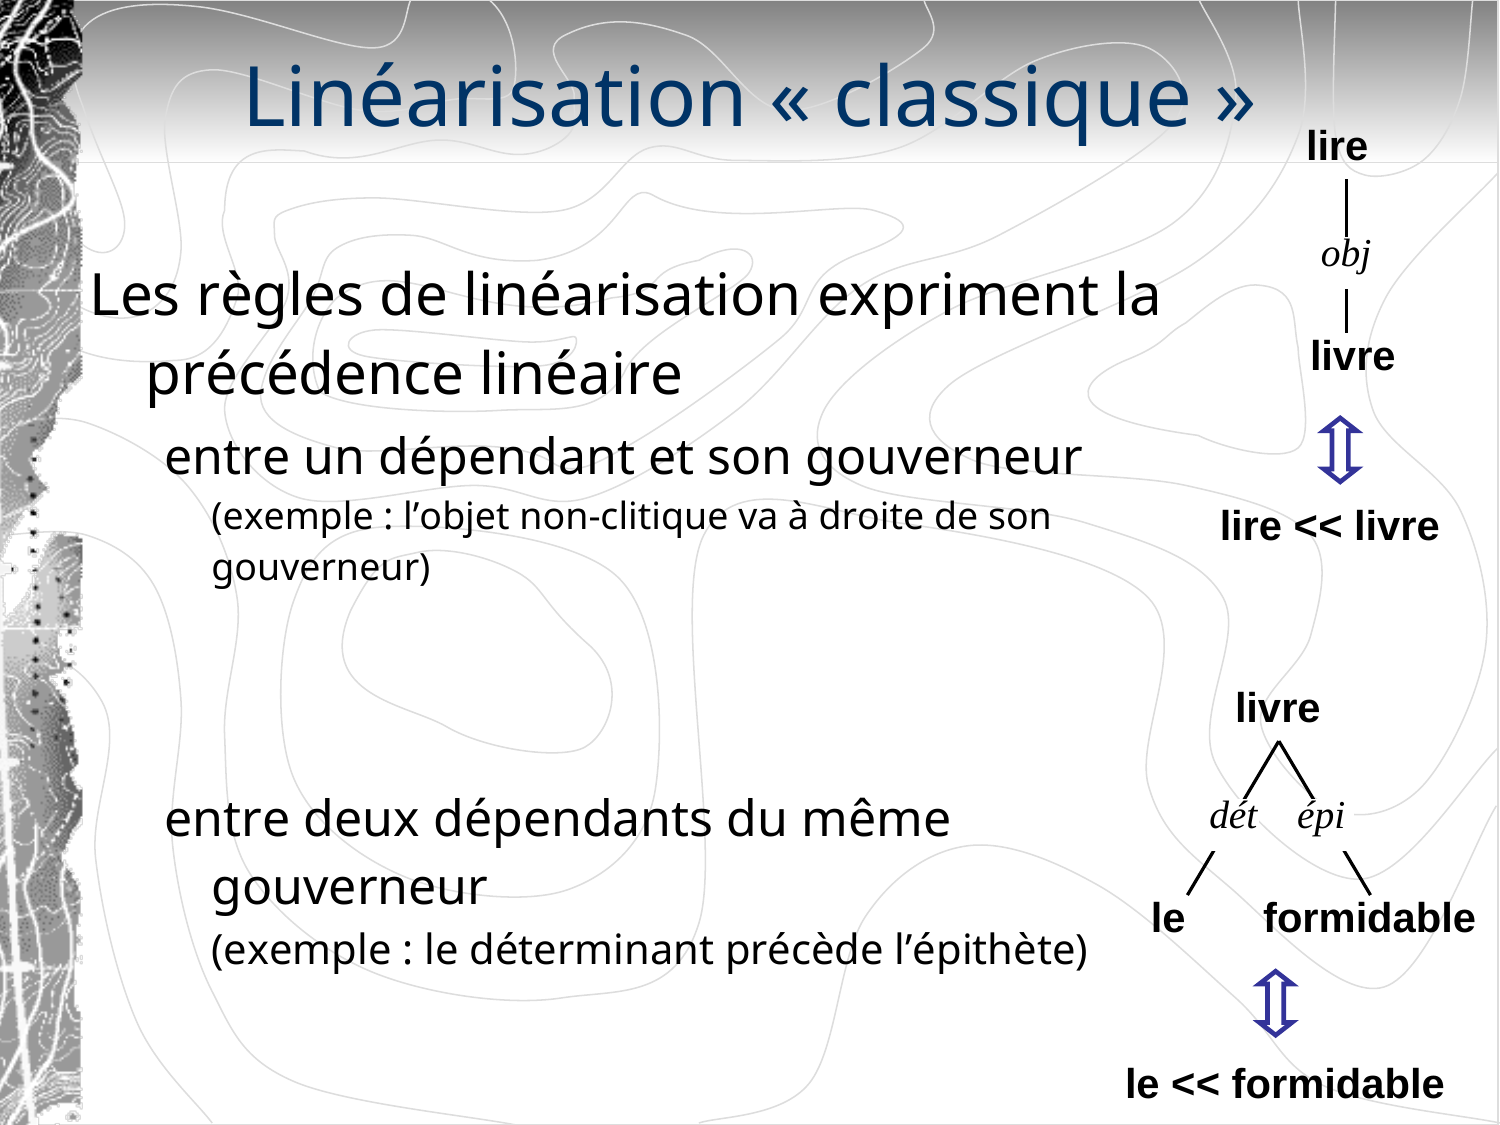

# Linéarisation « classique »
lire
obj
livre
Les règles de linéarisation expriment la précédence linéaire
entre un dépendant et son gouverneur
(exemple : l’objet non-clitique va à droite de son gouverneur)
entre deux dépendants du même gouverneur
(exemple : le déterminant précède l’épithète)
lire << livre
livre
dét
épi
le
formidable
le << formidable